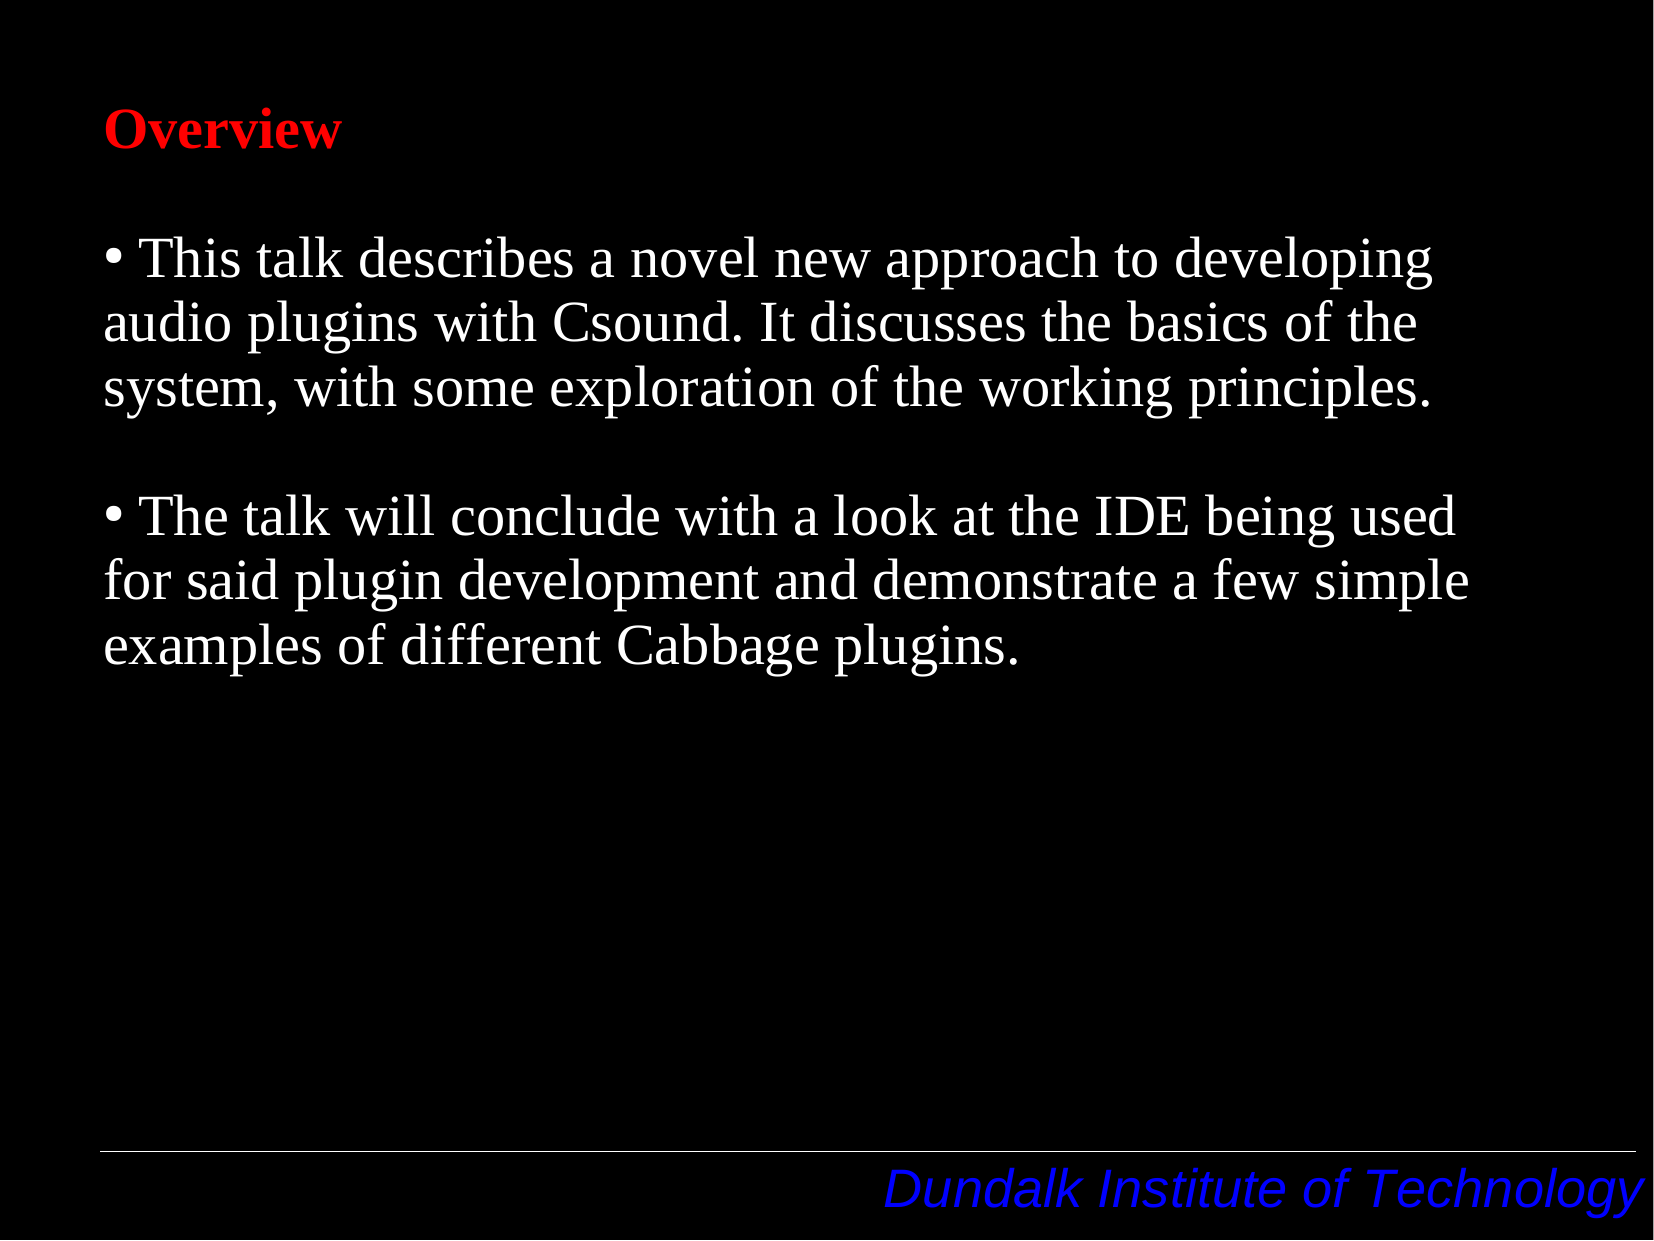

Overview
 This talk describes a novel new approach to developing audio plugins with Csound. It discusses the basics of the system, with some exploration of the working principles.
 The talk will conclude with a look at the IDE being used for said plugin development and demonstrate a few simple examples of different Cabbage plugins.
Dundalk Institute of Technology